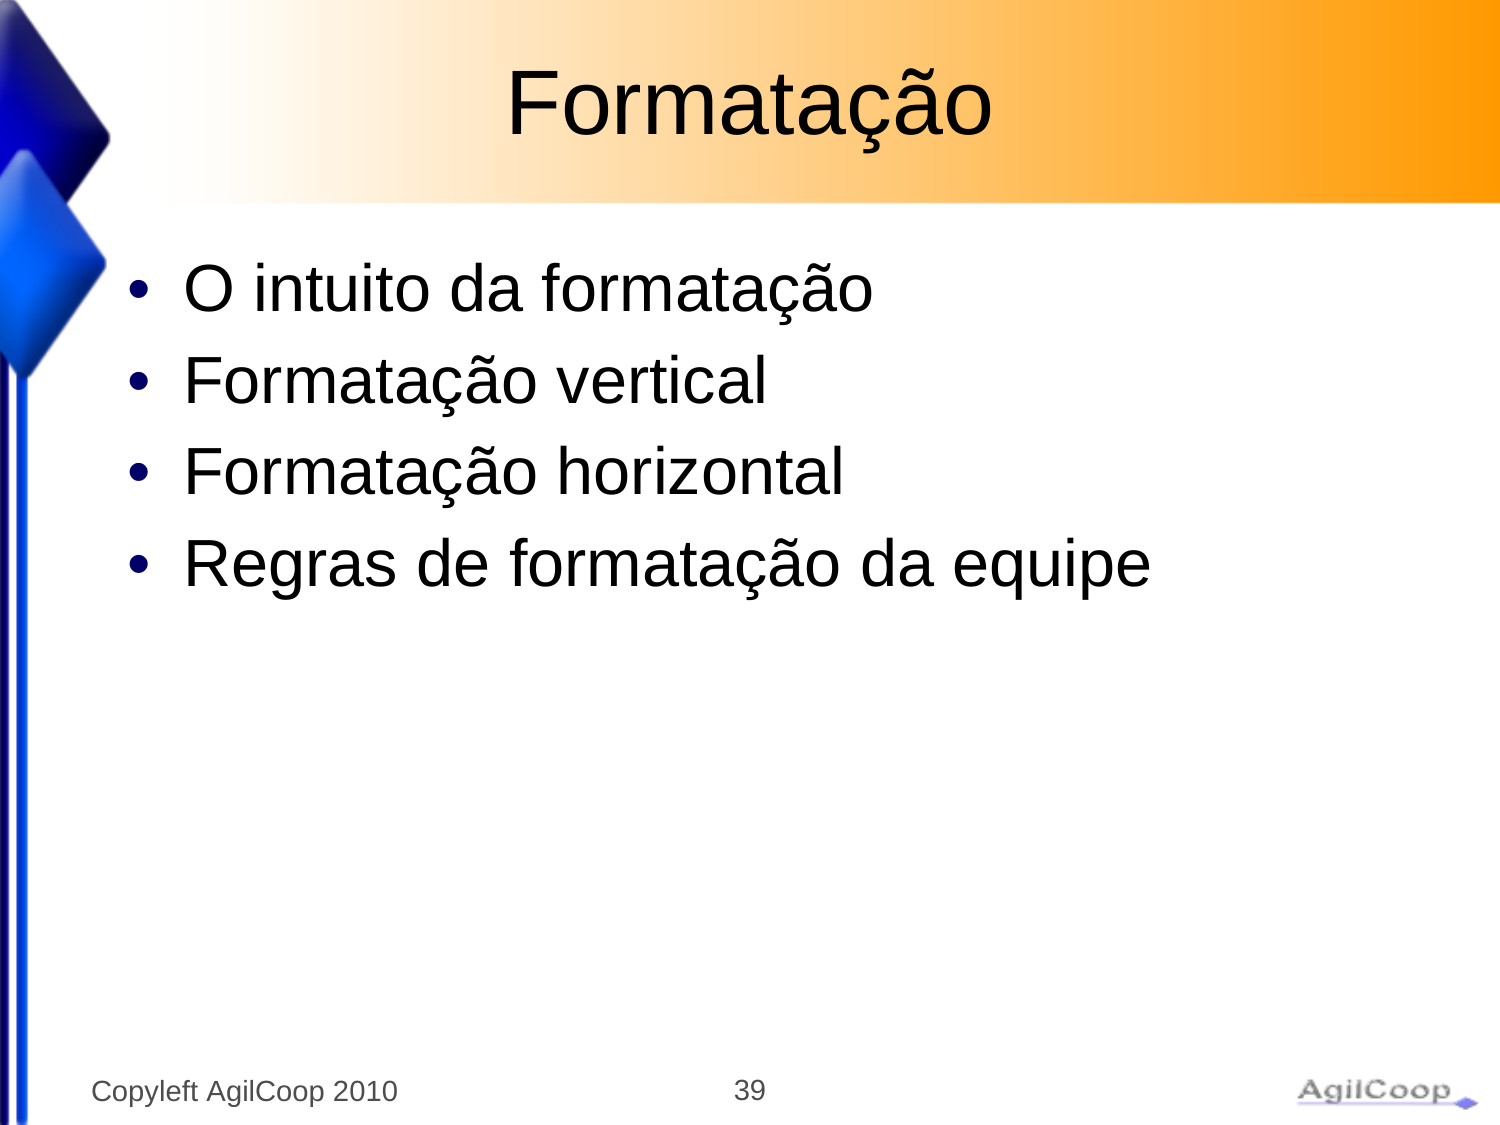

# Formatação
O intuito da formatação
Formatação vertical
Formatação horizontal
Regras de formatação da equipe
Copyleft AgilCoop 2010
39